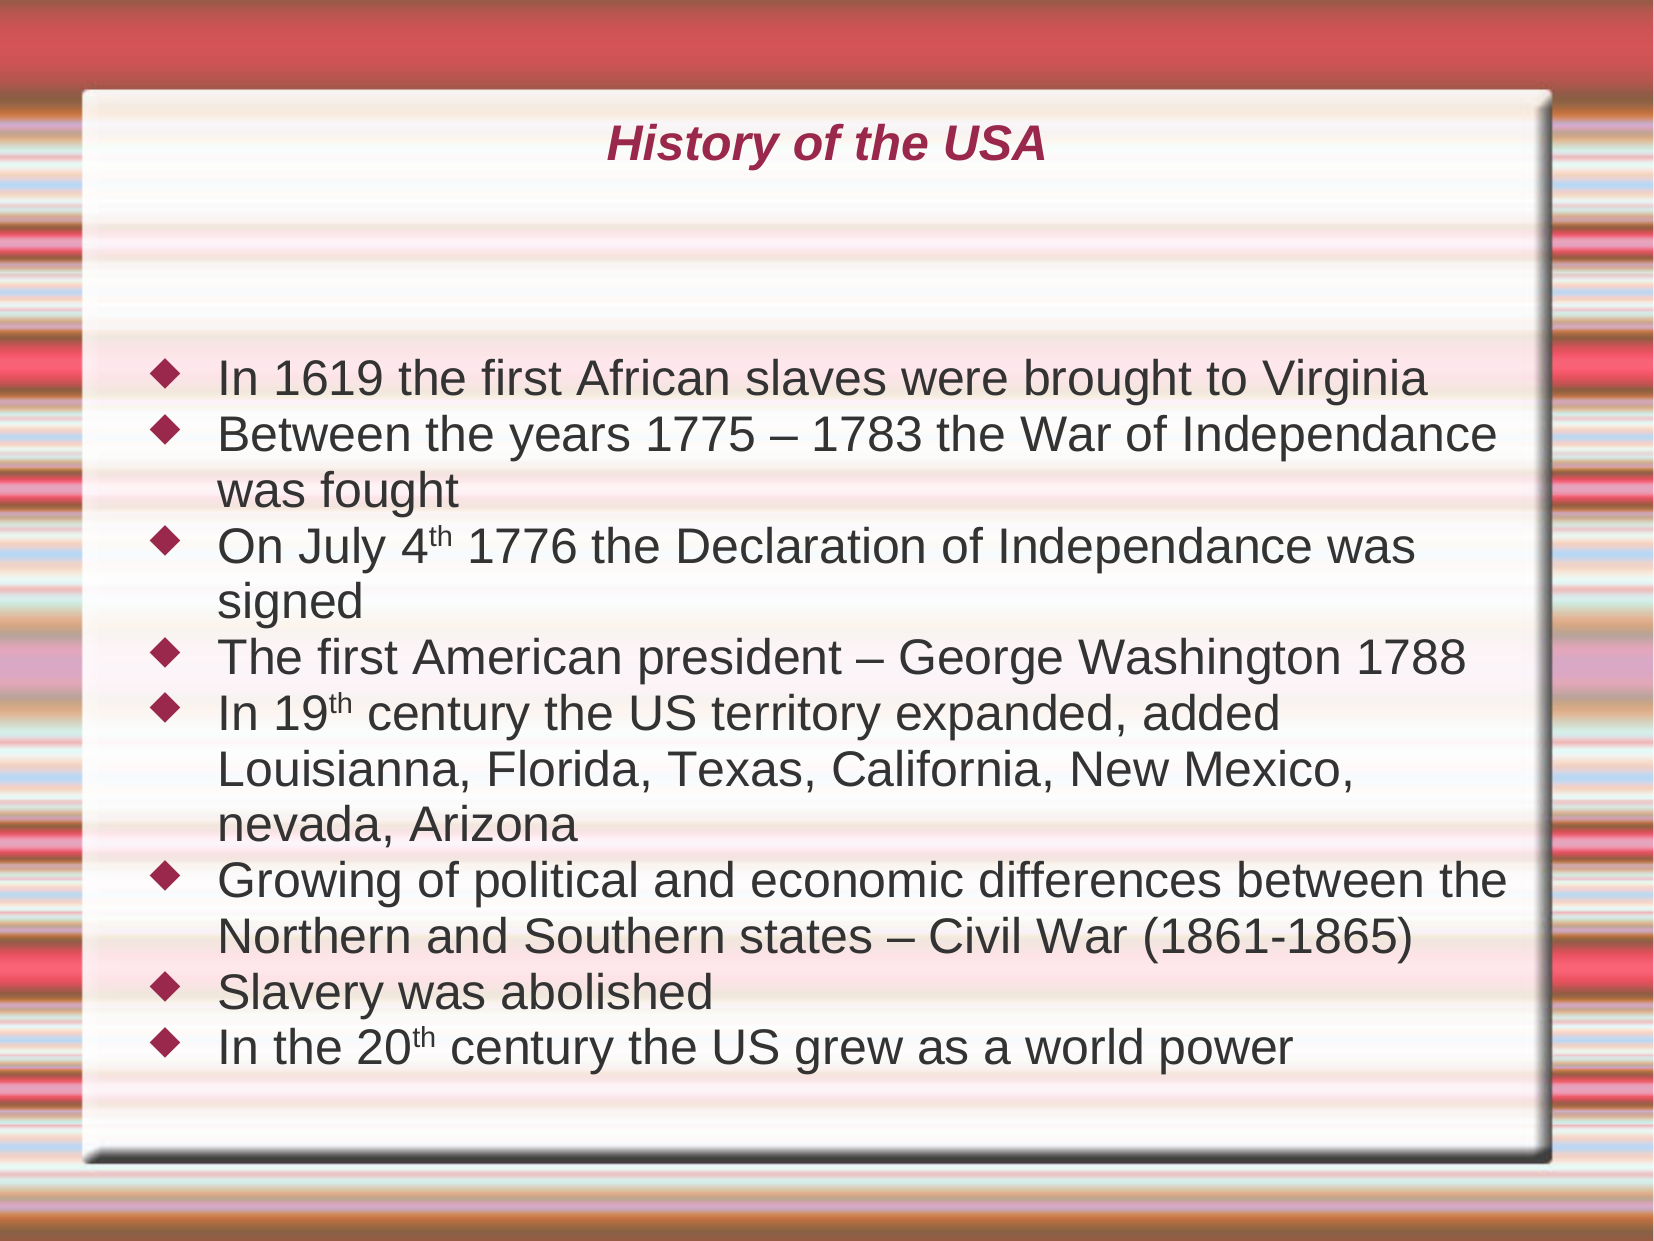

# History of the USA
In 1619 the first African slaves were brought to Virginia
Between the years 1775 – 1783 the War of Independance was fought
On July 4th 1776 the Declaration of Independance was signed
The first American president – George Washington 1788
In 19th century the US territory expanded, added Louisianna, Florida, Texas, California, New Mexico, nevada, Arizona
Growing of political and economic differences between the Northern and Southern states – Civil War (1861-1865)
Slavery was abolished
In the 20th century the US grew as a world power